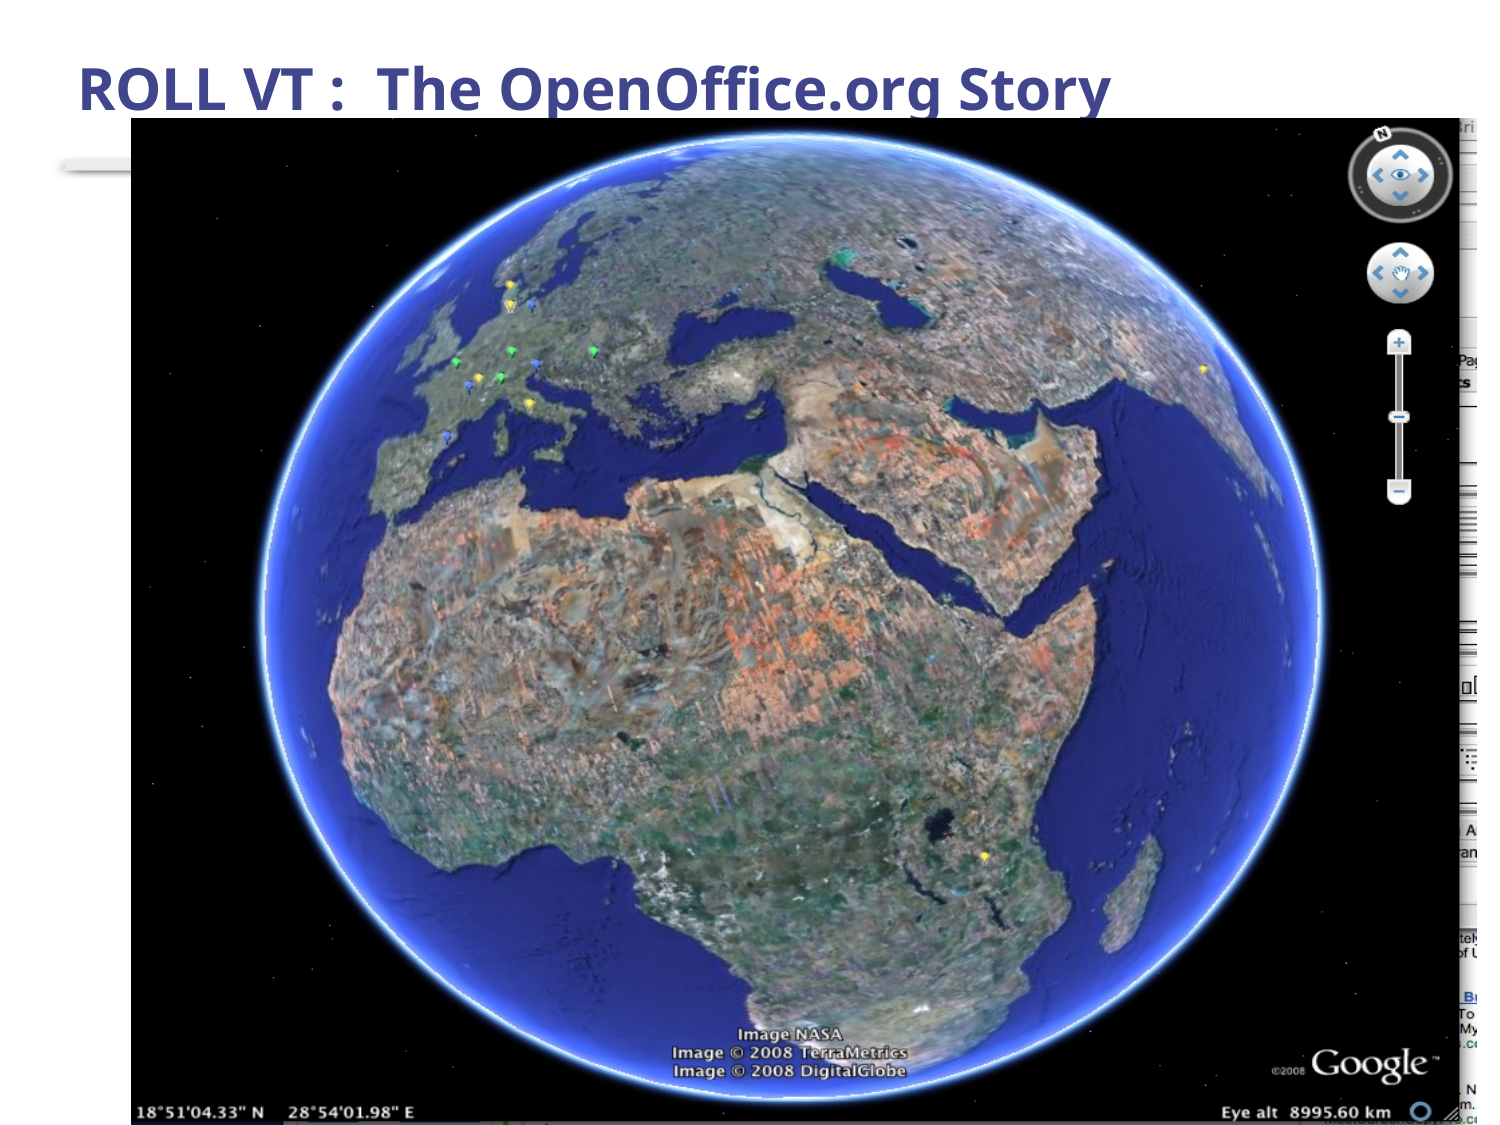

# ROLL VT : The OpenOffice.org Story